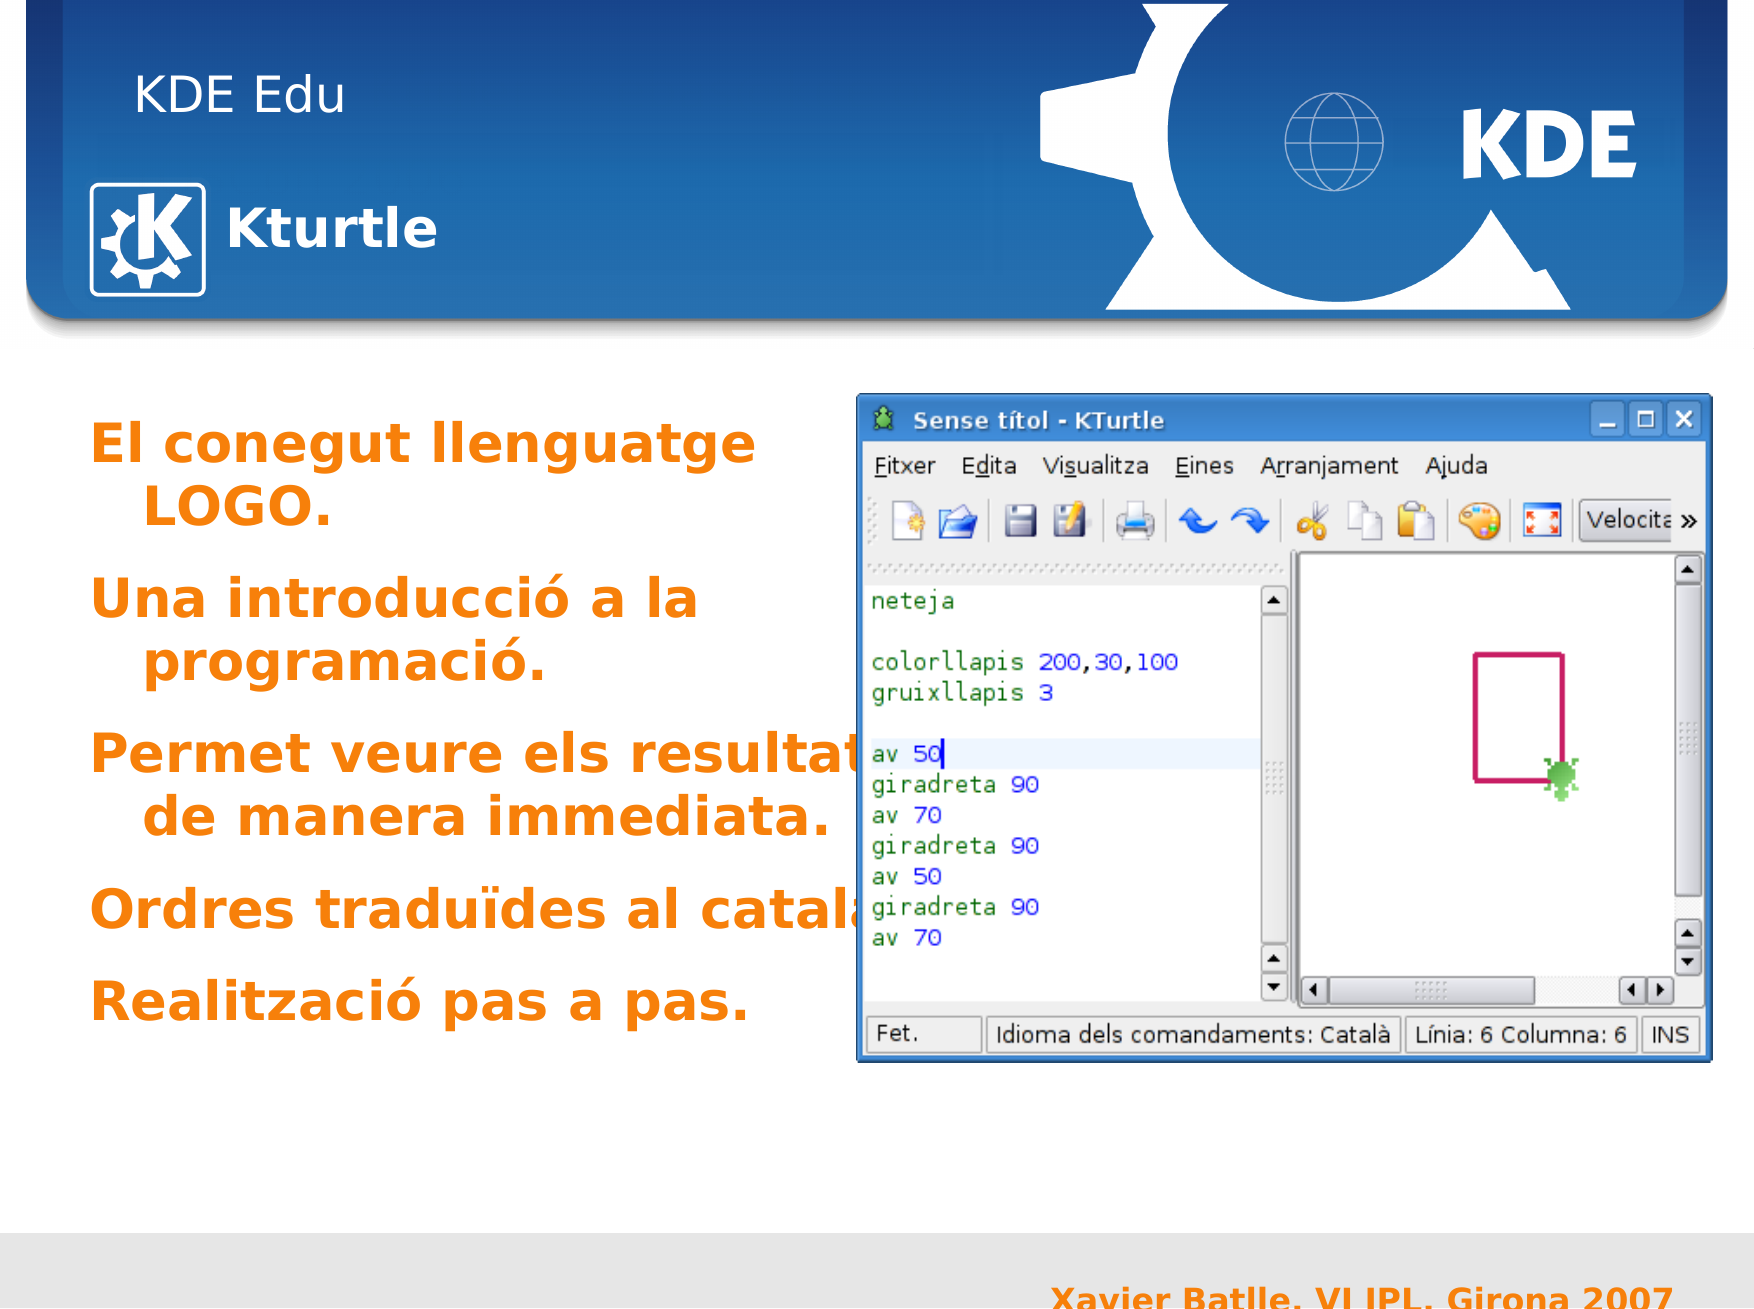

# Kturtle
El conegut llenguatge LOGO.
Una introducció a la programació.
Permet veure els resultats de manera immediata.
Ordres traduïdes al català.
Realització pas a pas.